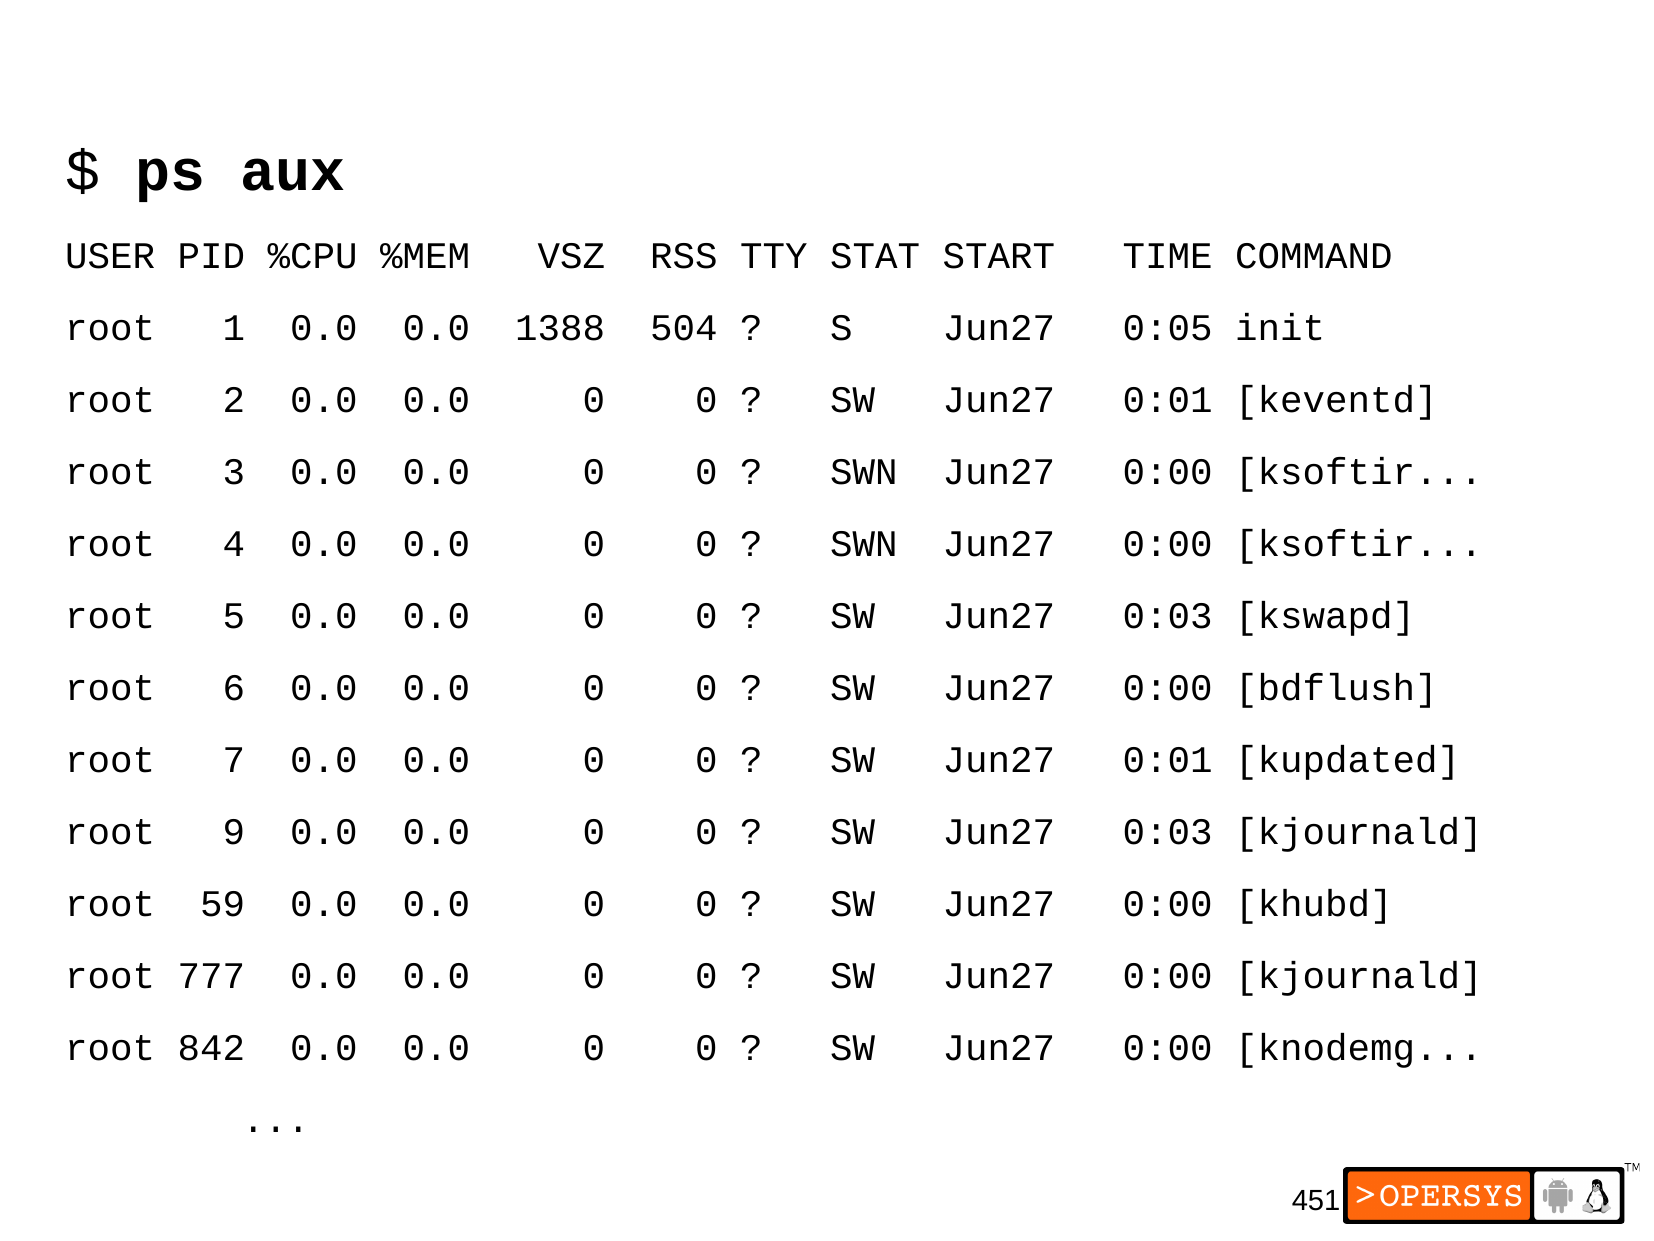

# $ ps aux
USER PID %CPU %MEM VSZ RSS TTY STAT START TIME COMMAND
root 1 0.0 0.0 1388 504 ? S Jun27 0:05 init
root 2 0.0 0.0 0 0 ? SW Jun27 0:01 [keventd]
root 3 0.0 0.0 0 0 ? SWN Jun27 0:00 [ksoftir...
root 4 0.0 0.0 0 0 ? SWN Jun27 0:00 [ksoftir...
root 5 0.0 0.0 0 0 ? SW Jun27 0:03 [kswapd]
root 6 0.0 0.0 0 0 ? SW Jun27 0:00 [bdflush]
root 7 0.0 0.0 0 0 ? SW Jun27 0:01 [kupdated]
root 9 0.0 0.0 0 0 ? SW Jun27 0:03 [kjournald]
root 59 0.0 0.0 0 0 ? SW Jun27 0:00 [khubd]
root 777 0.0 0.0 0 0 ? SW Jun27 0:00 [kjournald]
root 842 0.0 0.0 0 0 ? SW Jun27 0:00 [knodemg...
...